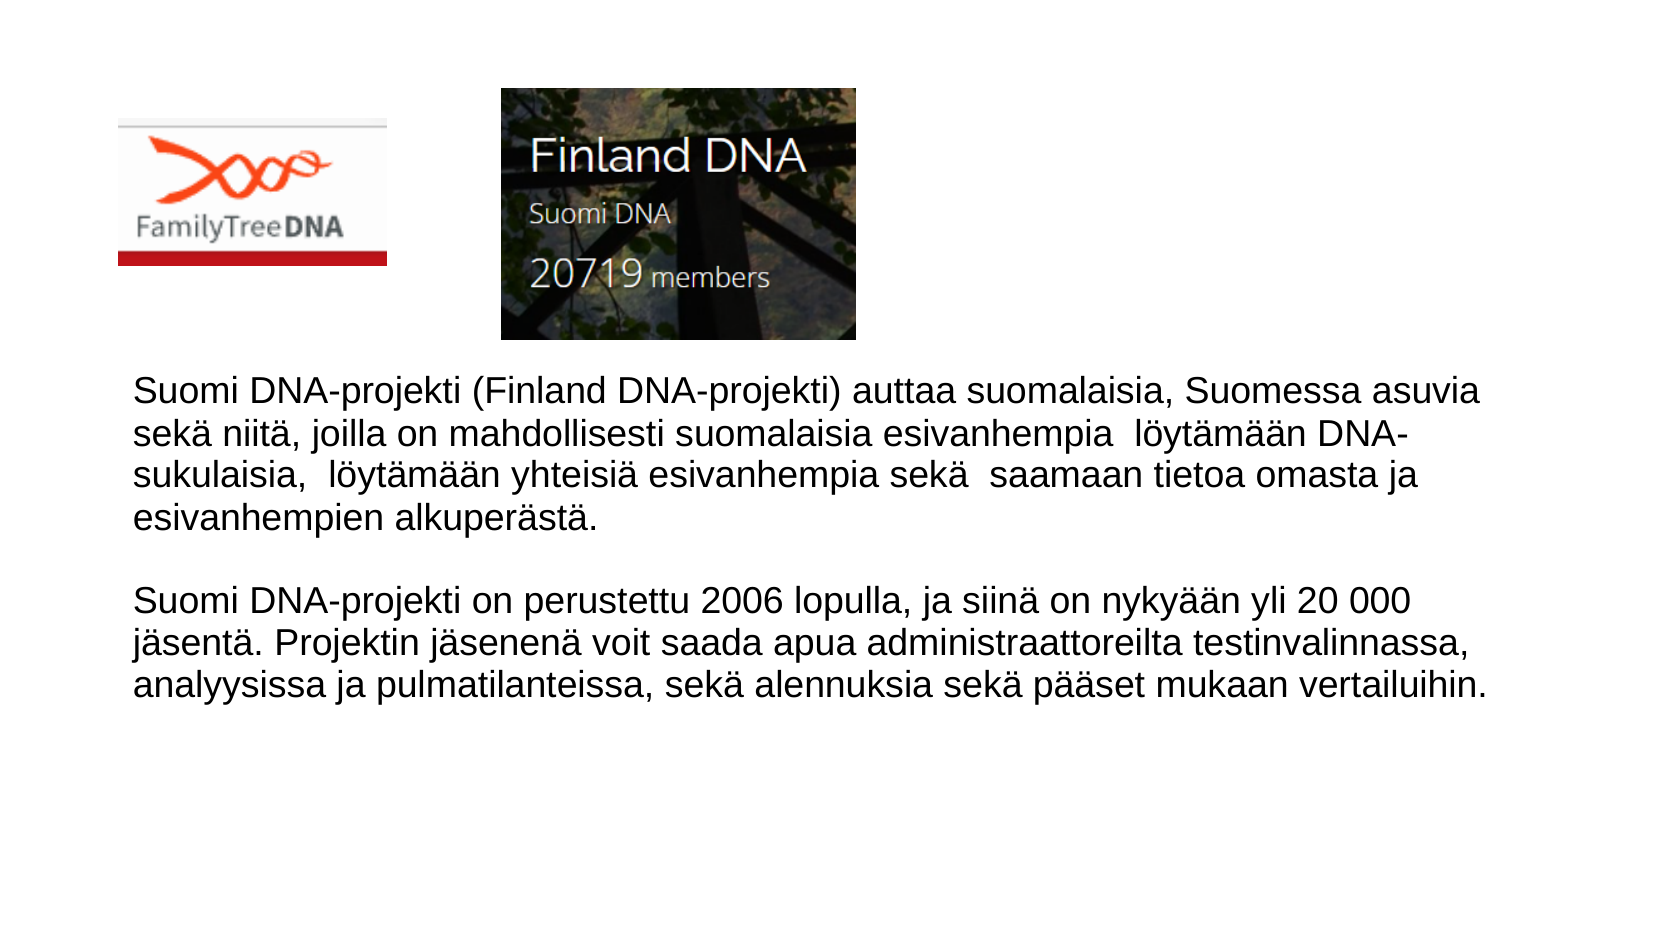

Suomi DNA-projekti (Finland DNA-projekti) auttaa suomalaisia, Suomessa asuvia sekä niitä, joilla on mahdollisesti suomalaisia esivanhempia löytämään DNA-sukulaisia, löytämään yhteisiä esivanhempia sekä saamaan tietoa omasta ja esivanhempien alkuperästä.
Suomi DNA-projekti on perustettu 2006 lopulla, ja siinä on nykyään yli 20 000 jäsentä. Projektin jäsenenä voit saada apua administraattoreilta testinvalinnassa, analyysissa ja pulmatilanteissa, sekä alennuksia sekä pääset mukaan vertailuihin.